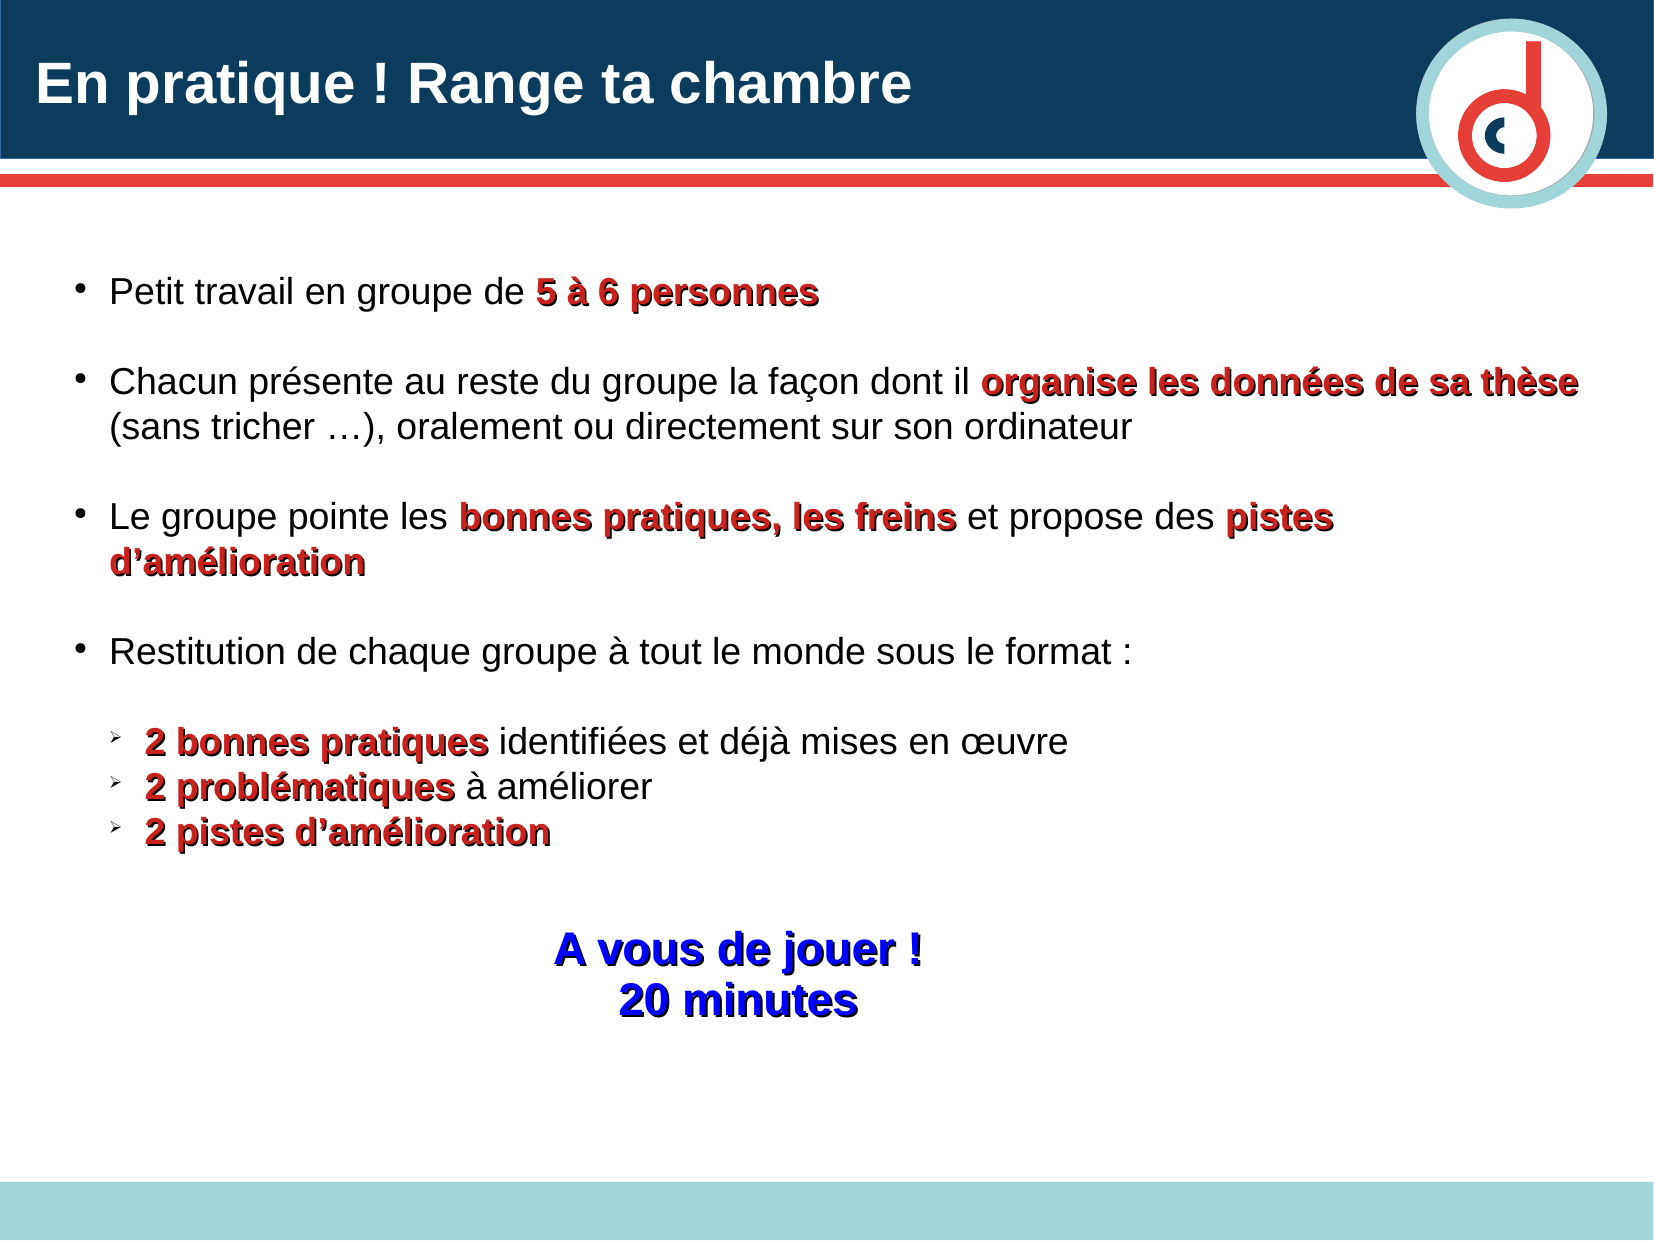

# En pratique ! Range ta chambre
Petit travail en groupe de 5 à 6 personnes
Chacun présente au reste du groupe la façon dont il organise les données de sa thèse (sans tricher …), oralement ou directement sur son ordinateur
Le groupe pointe les bonnes pratiques, les freins et propose des pistes d’amélioration
Restitution de chaque groupe à tout le monde sous le format :
2 bonnes pratiques identifiées et déjà mises en œuvre
2 problématiques à améliorer
2 pistes d’amélioration
A vous de jouer !
20 minutes